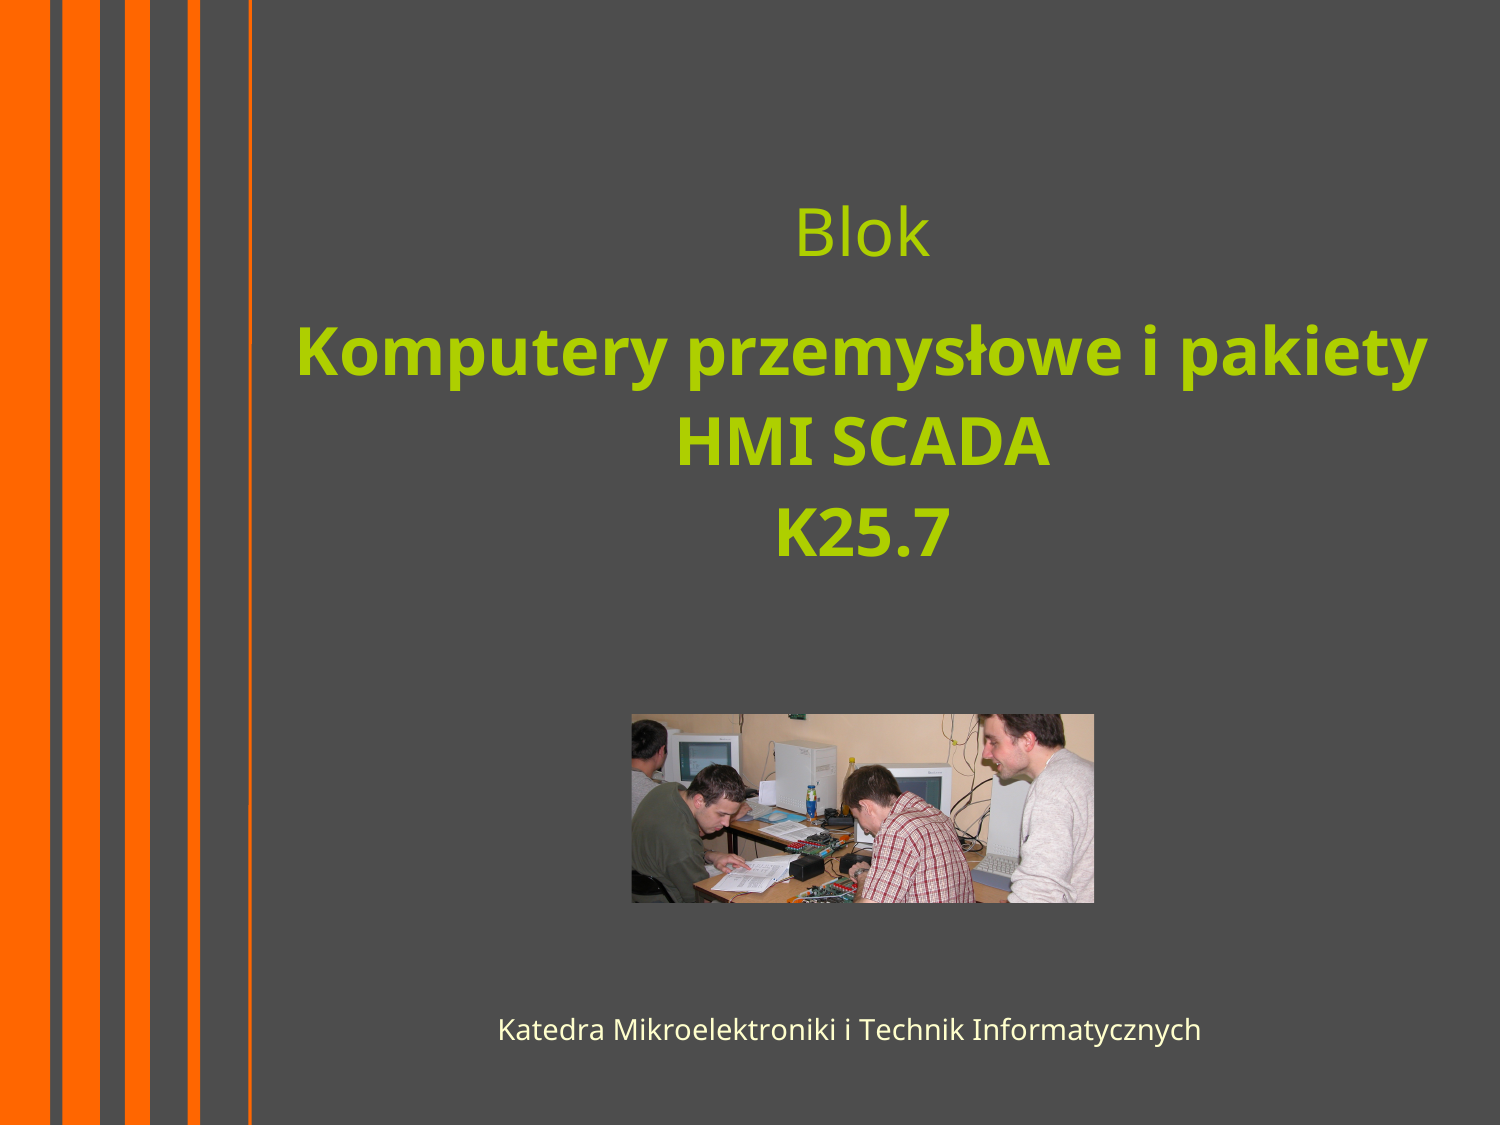

# Blok Komputery przemysłowe i pakiety HMI SCADA K25.7
Katedra Mikroelektroniki i Technik Informatycznych